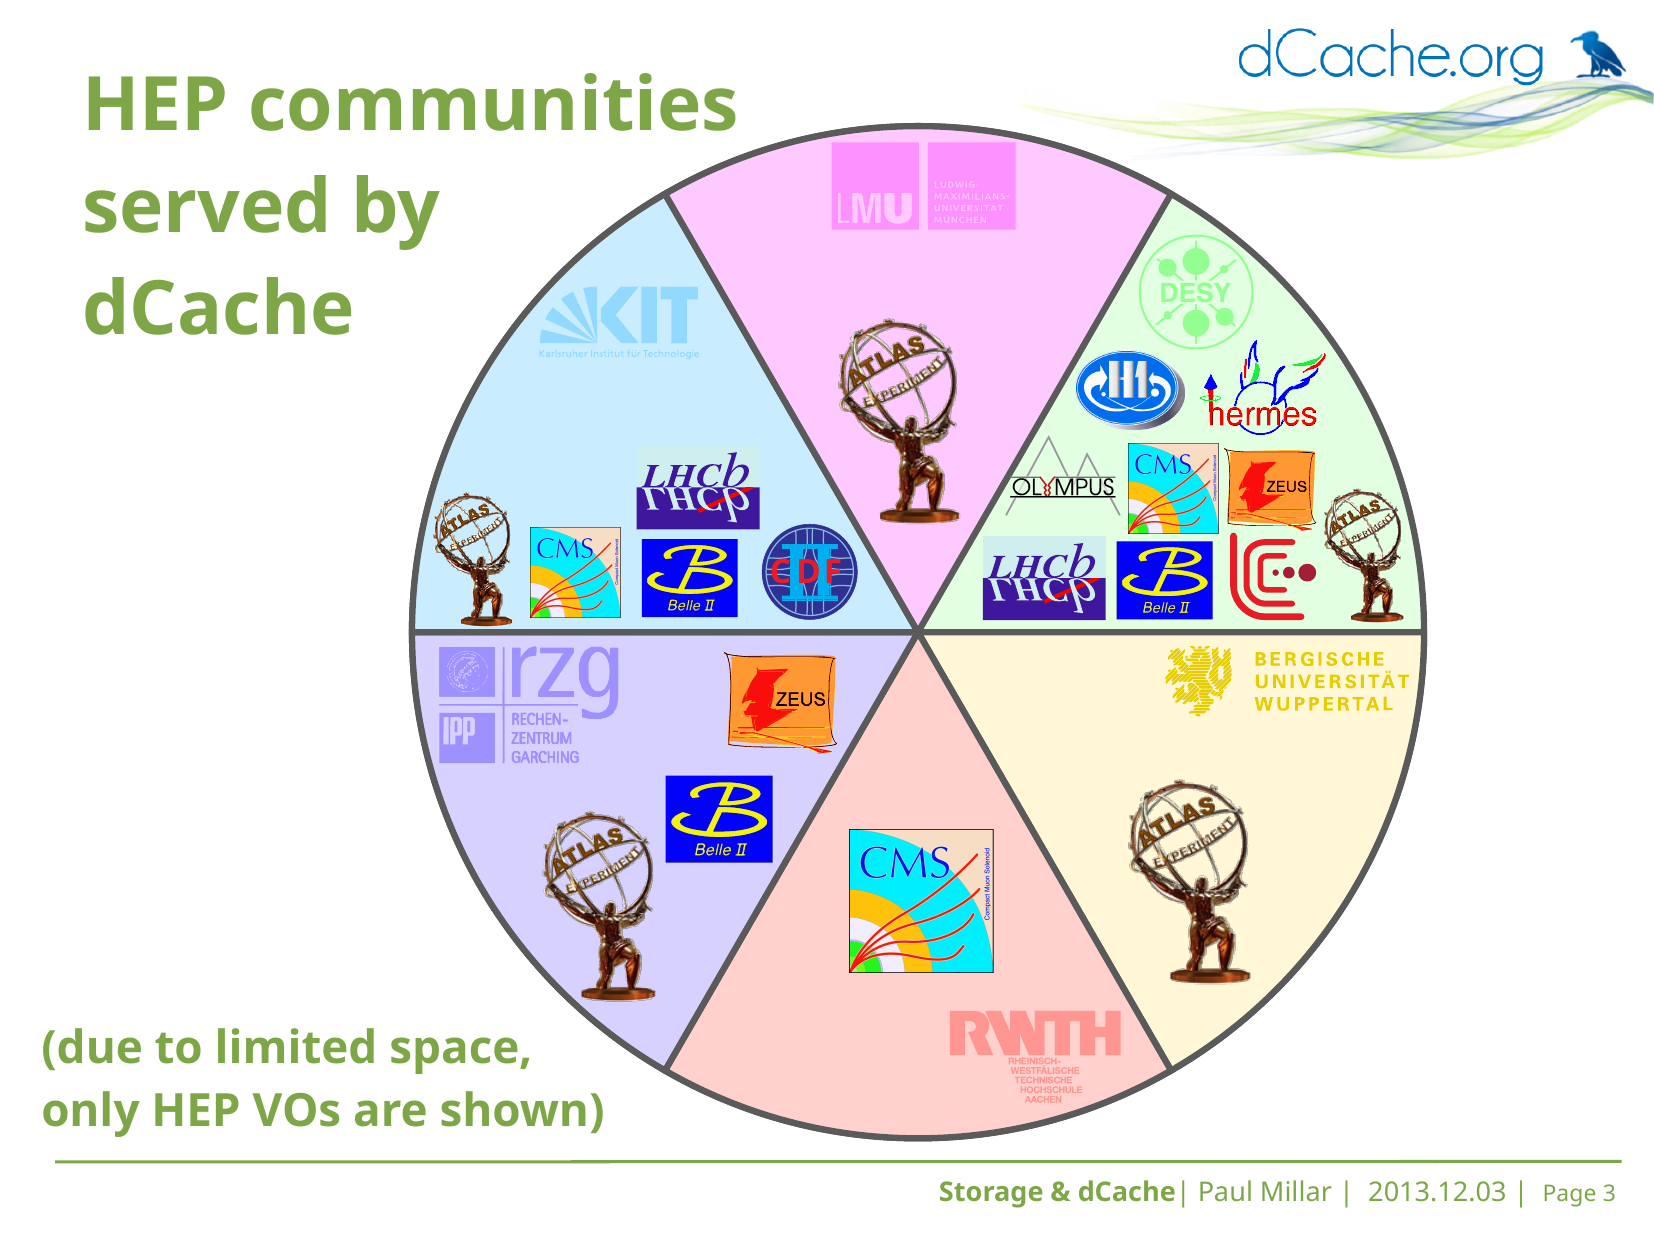

# HEP communities served by dCache
(due to limited space,
only HEP VOs are shown)
3